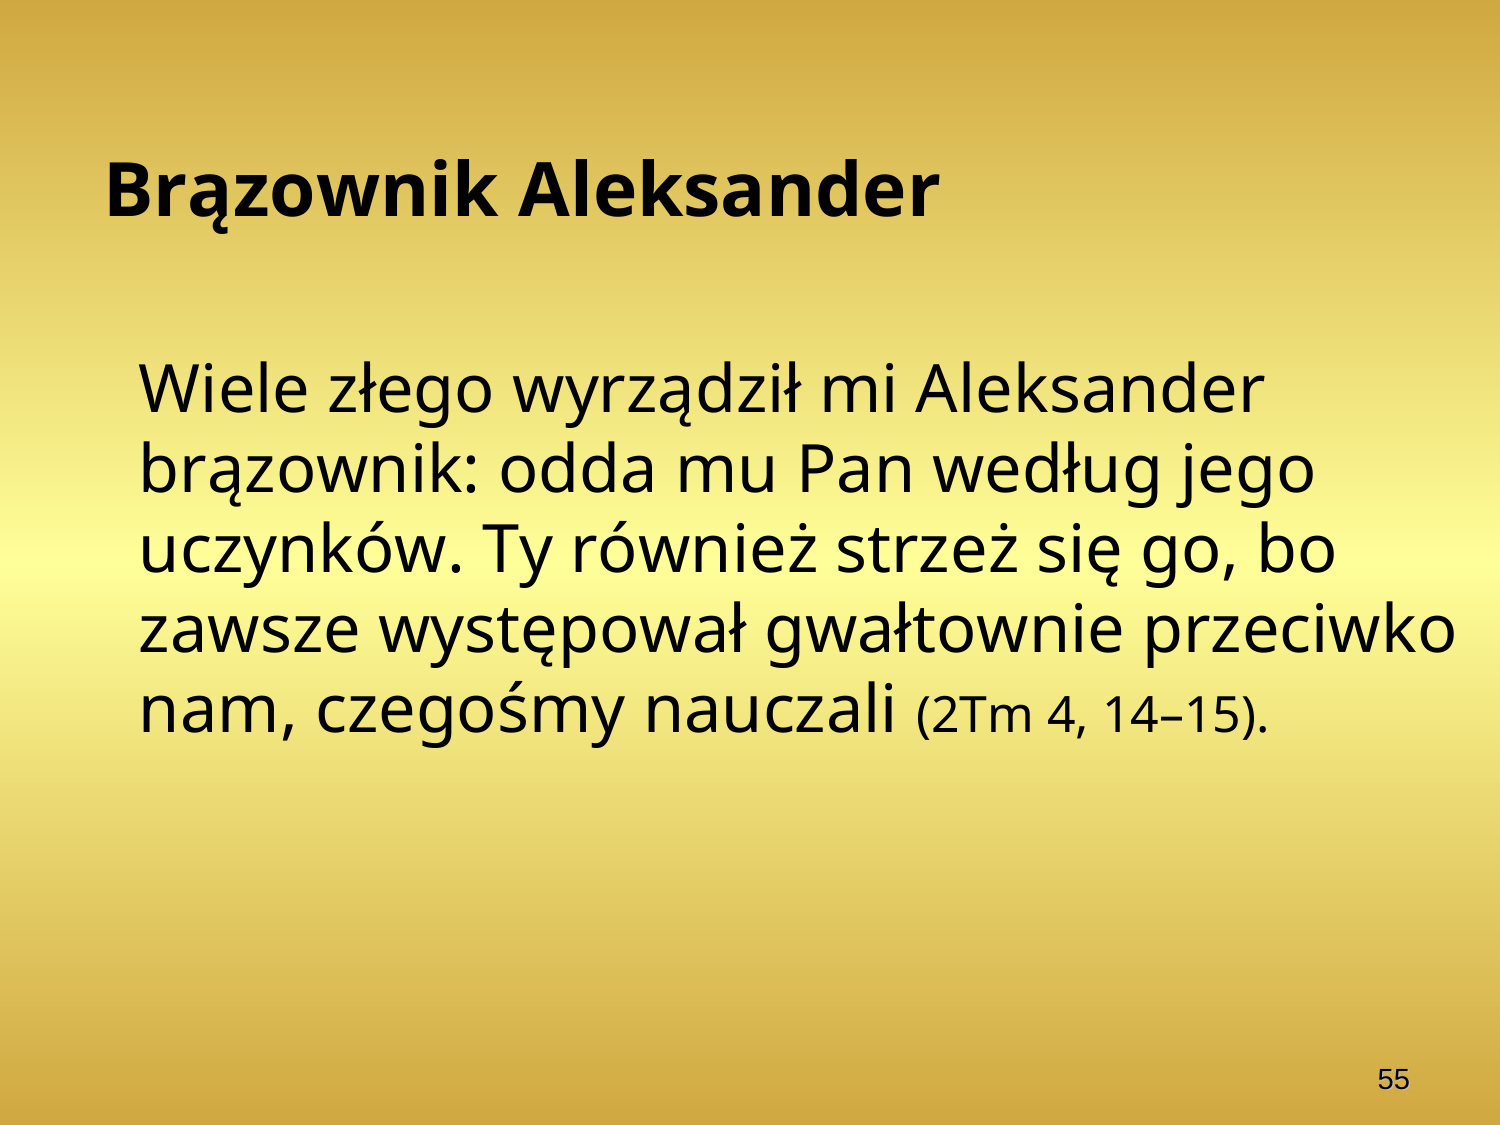

# Brązownik Aleksander
Wiele złego wyrządził mi Aleksander brązownik: odda mu Pan według jego uczynków. Ty również strzeż się go, bo zawsze występował gwałtownie przeciwko nam, czegośmy nauczali (2Tm 4, 14–15).